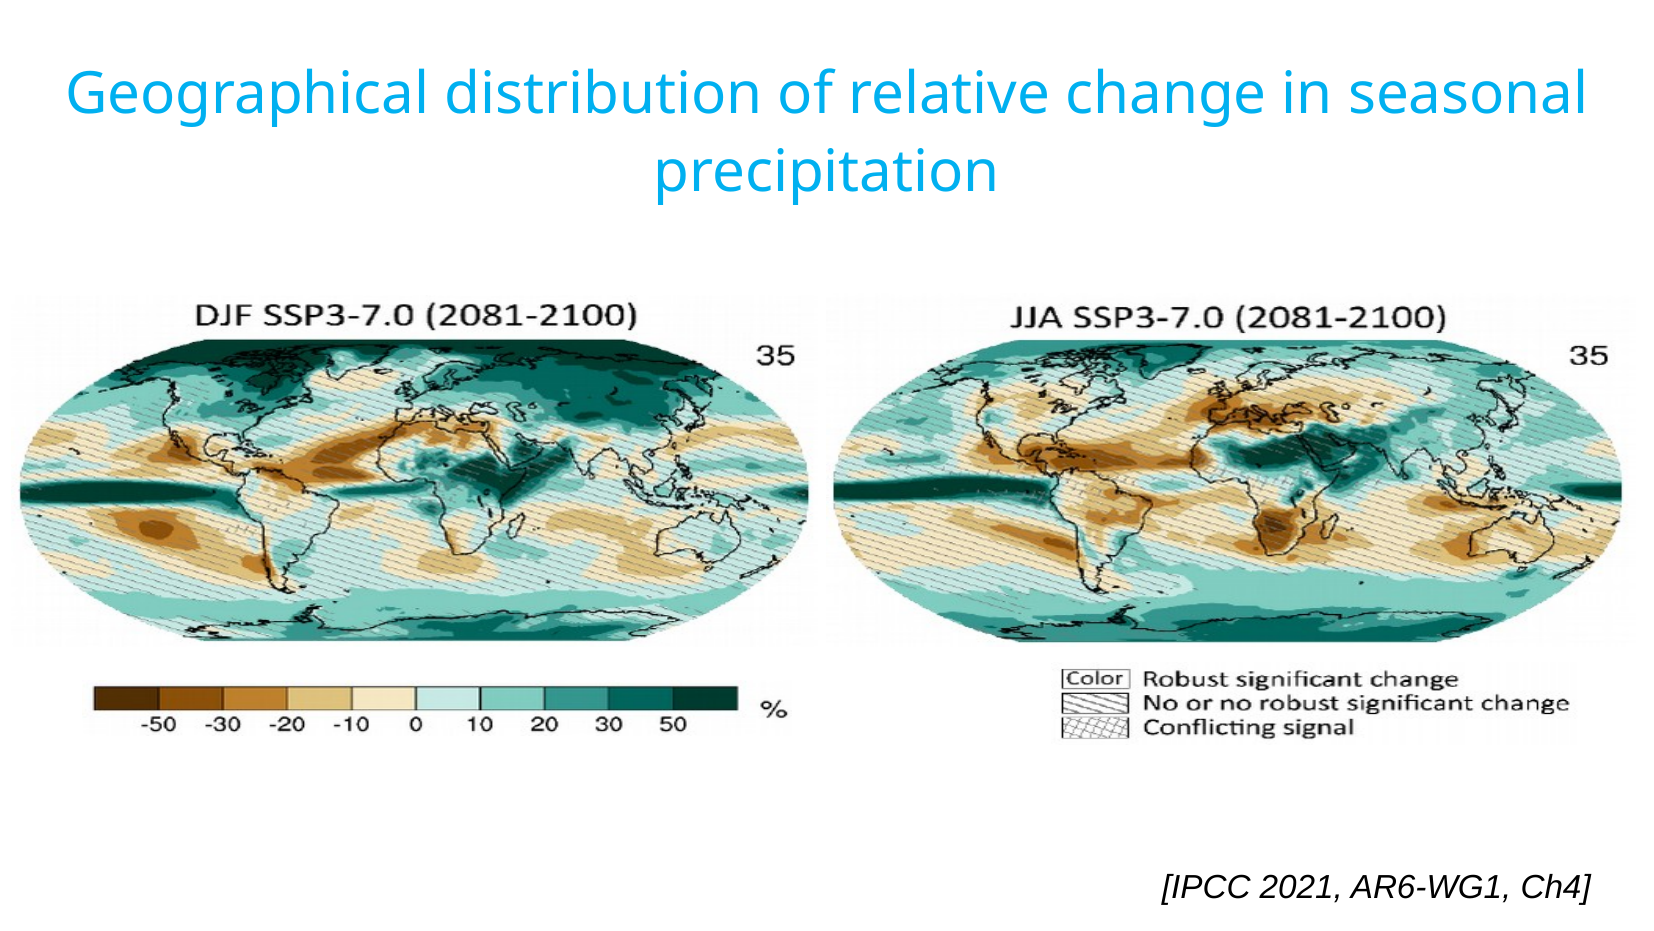

Geographical distribution of relative change in seasonal precipitation
[IPCC 2021, AR6-WG1, Ch4]